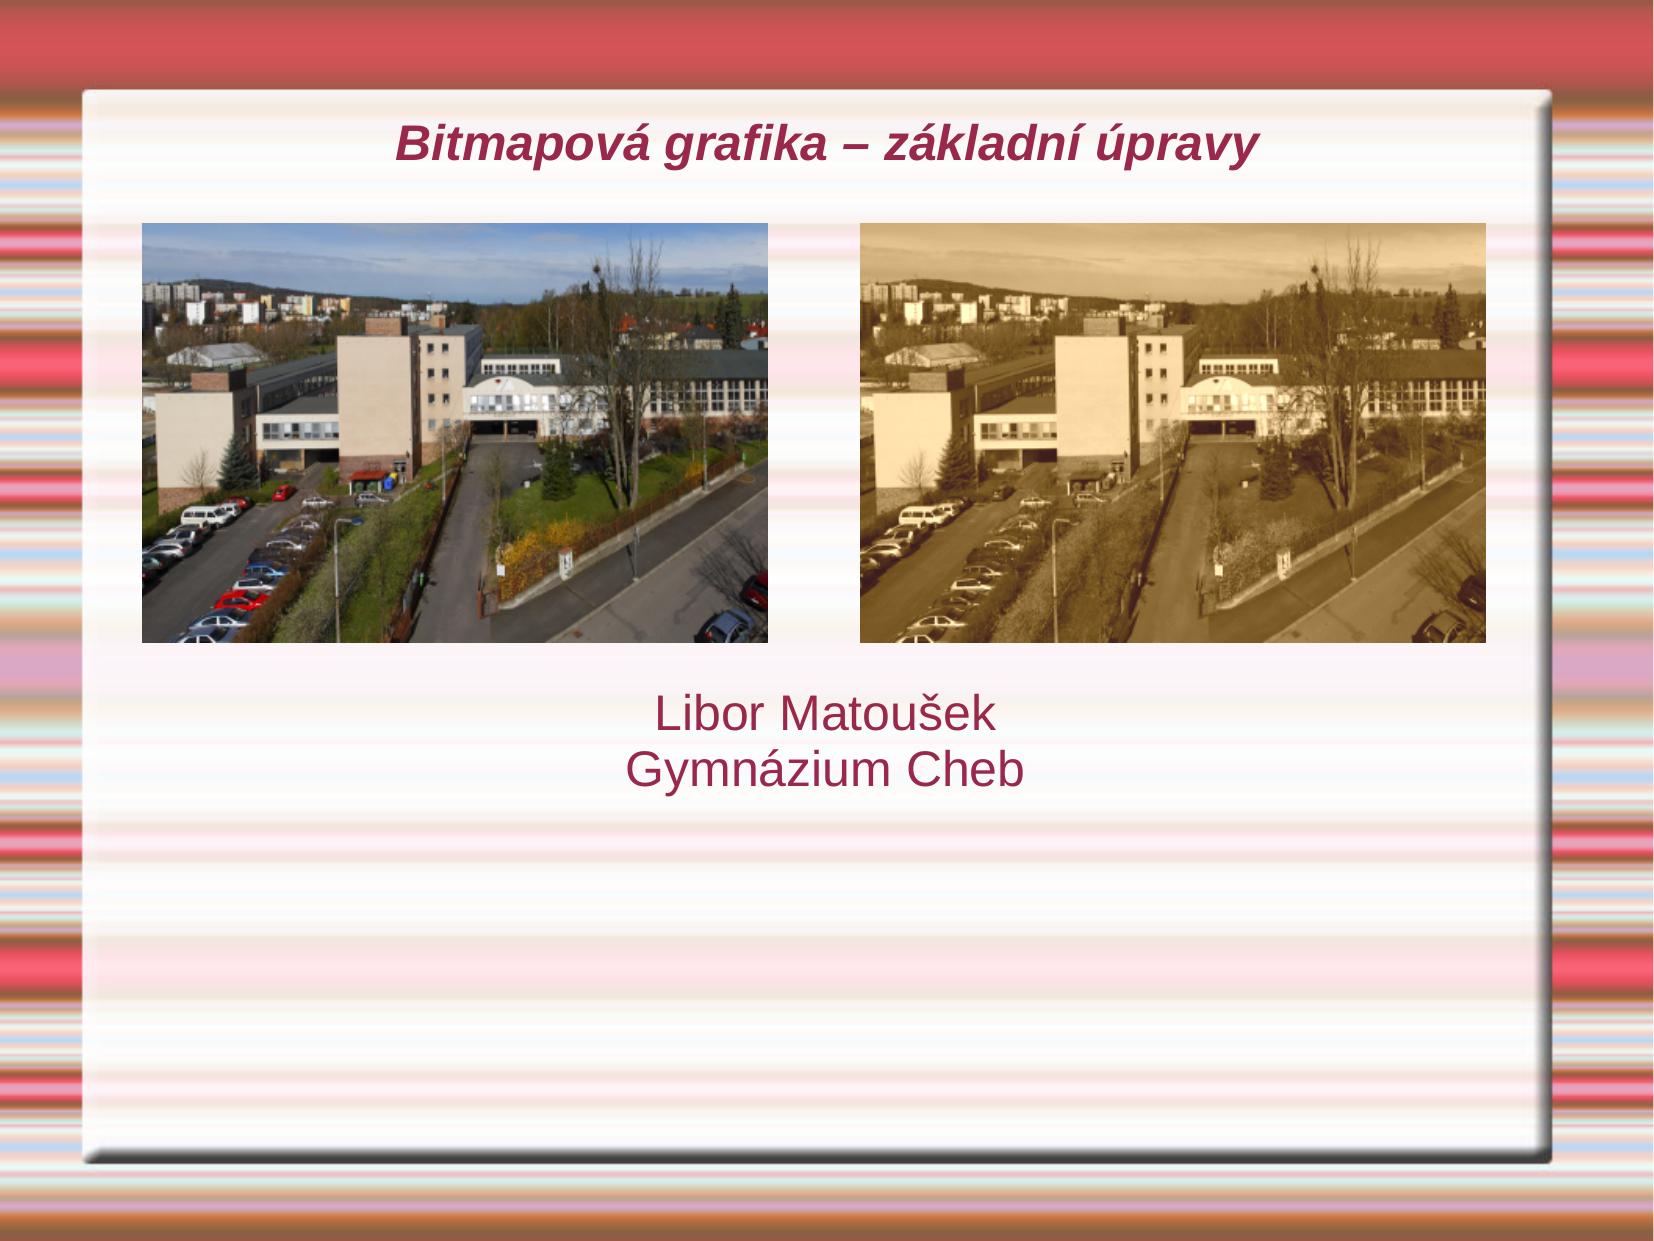

# Bitmapová grafika – základní úpravy
Libor Matoušek
Gymnázium Cheb